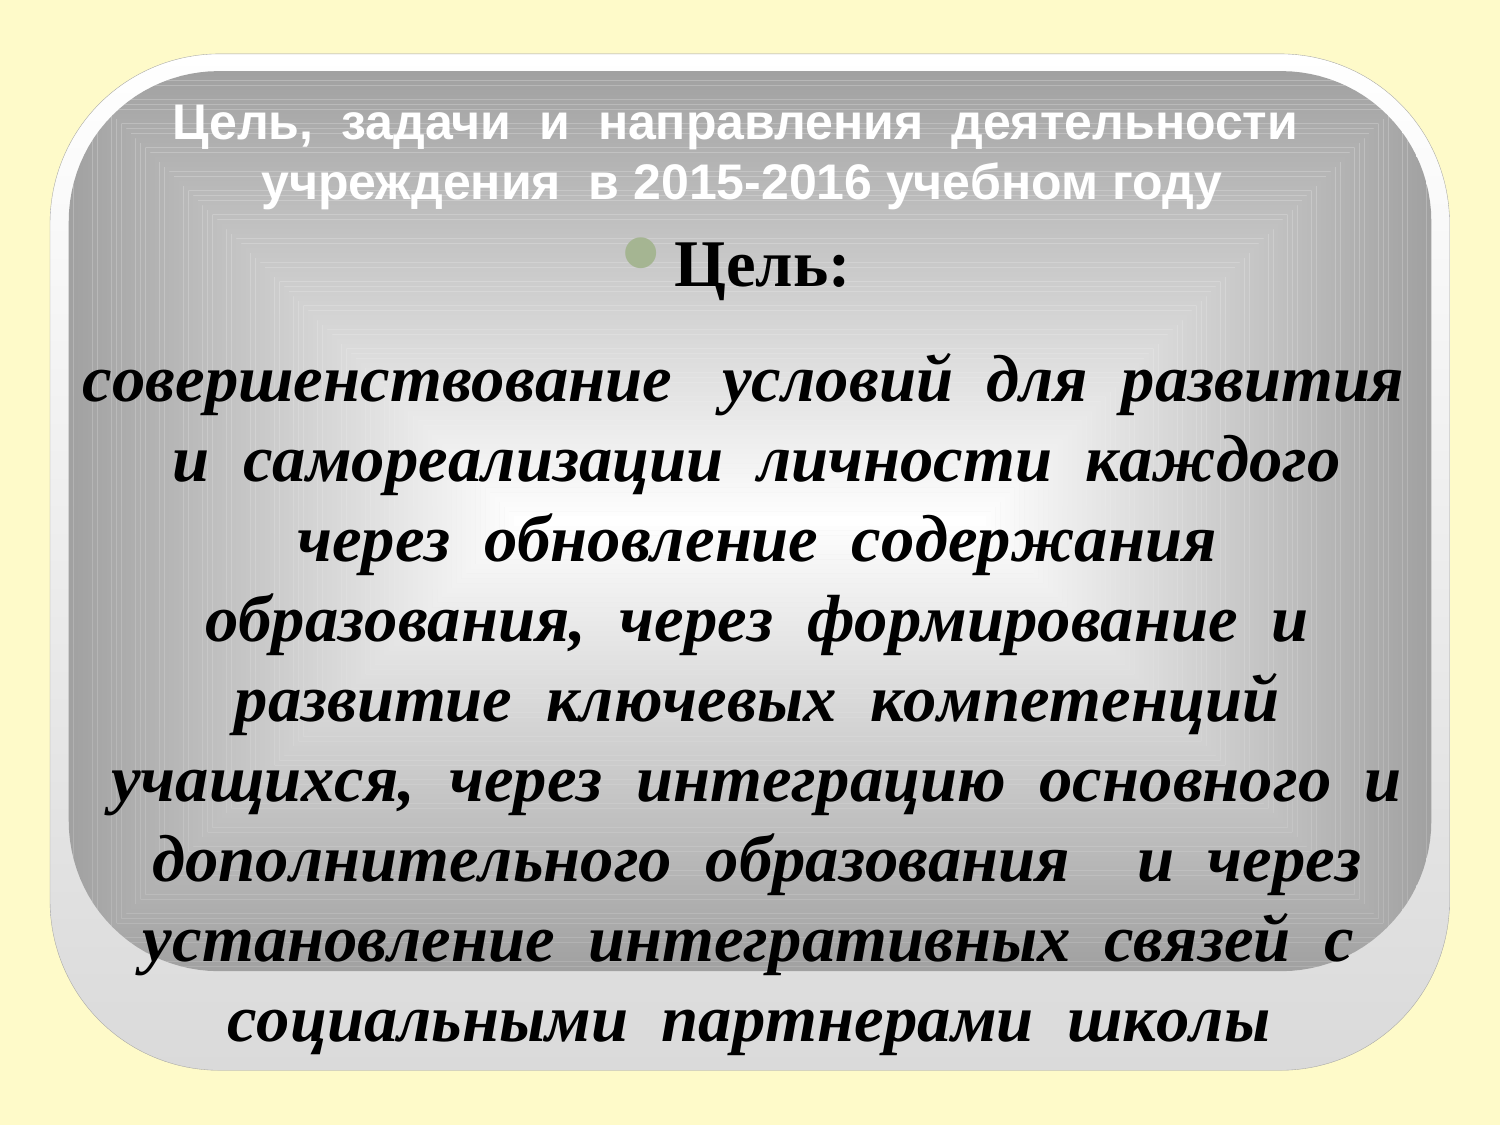

# Цель, задачи и направления деятельности учреждения в 2015-2016 учебном году
Цель:
 совершенствование условий для развития и самореализации личности каждого через обновление содержания образования, через формирование и развитие ключевых компетенций учащихся, через интеграцию основного и дополнительного образования и через установление интегративных связей с социальными партнерами школы